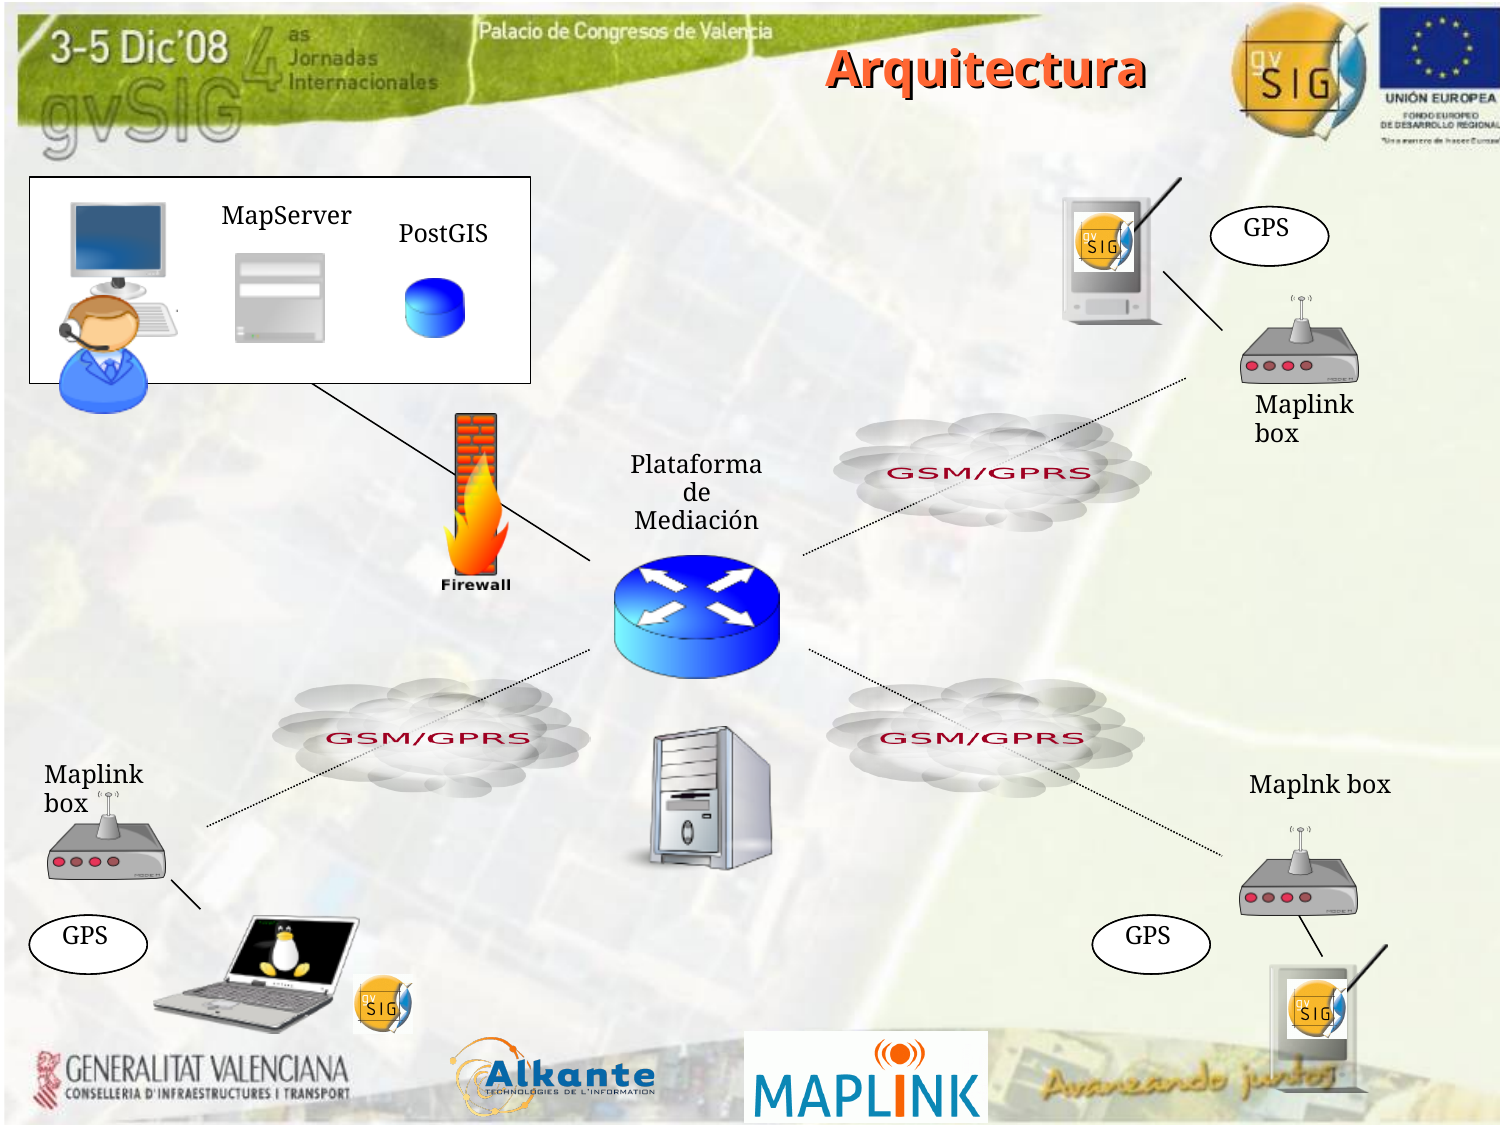

Arquitectura
MapServer
Maplink box
GPS
GPS
PostGIS
Plataforma de Mediación
Maplink box
GPS
GPS
Maplnk box
GPS
GPS